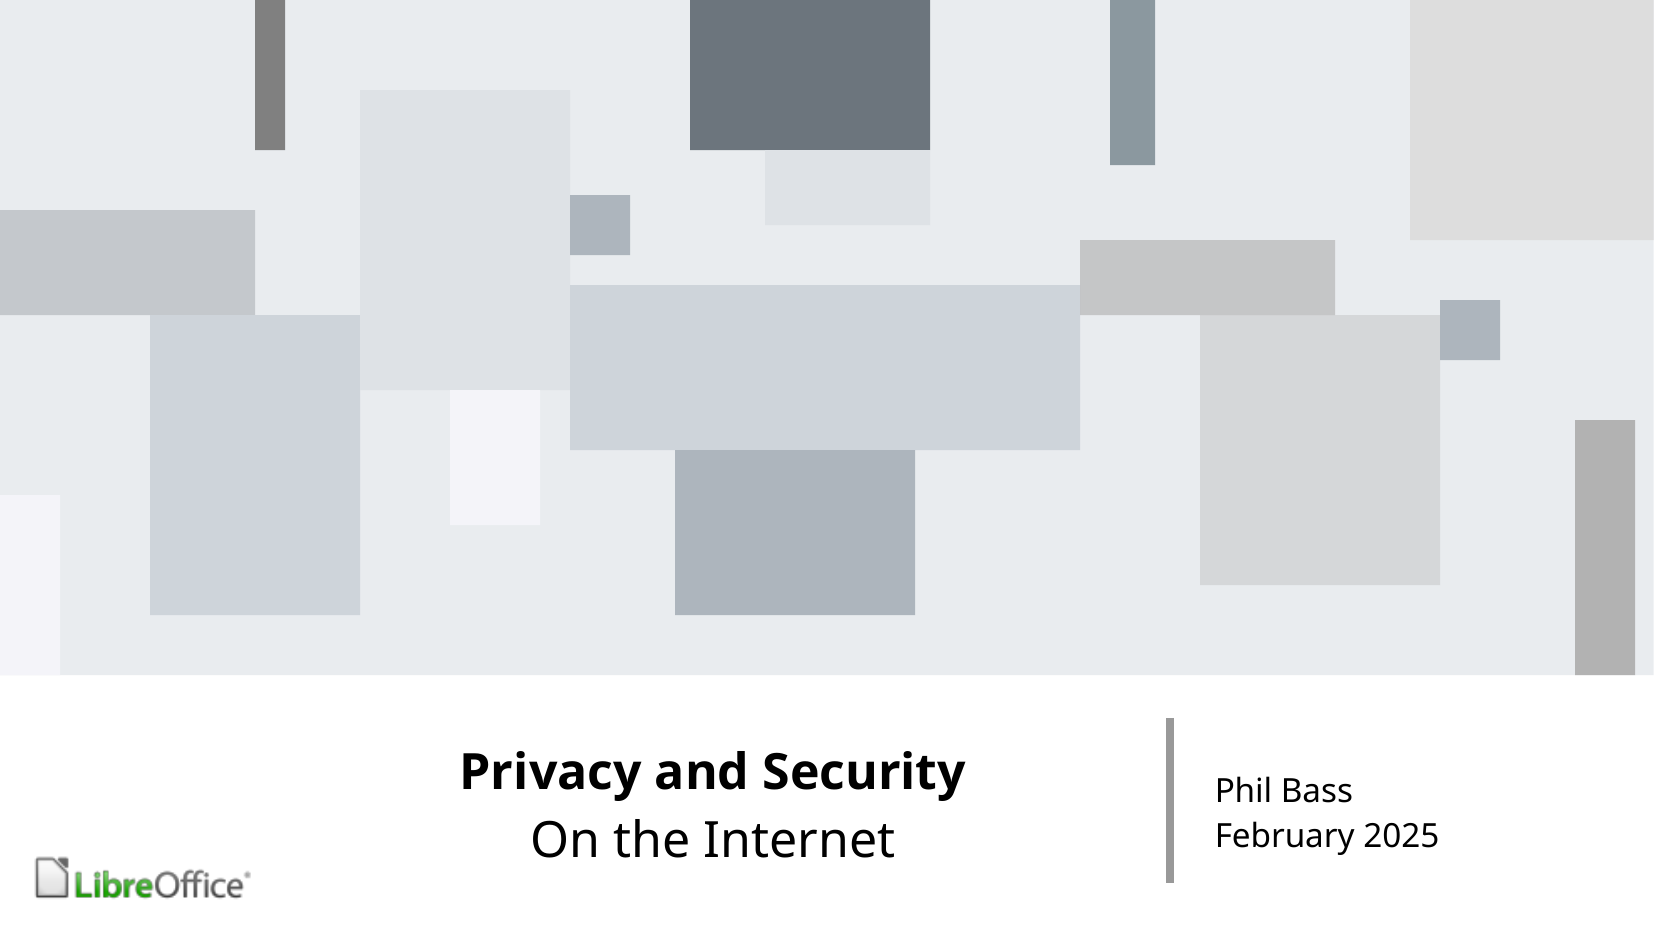

Privacy and Security
On the Internet
Phil Bass
February 2025